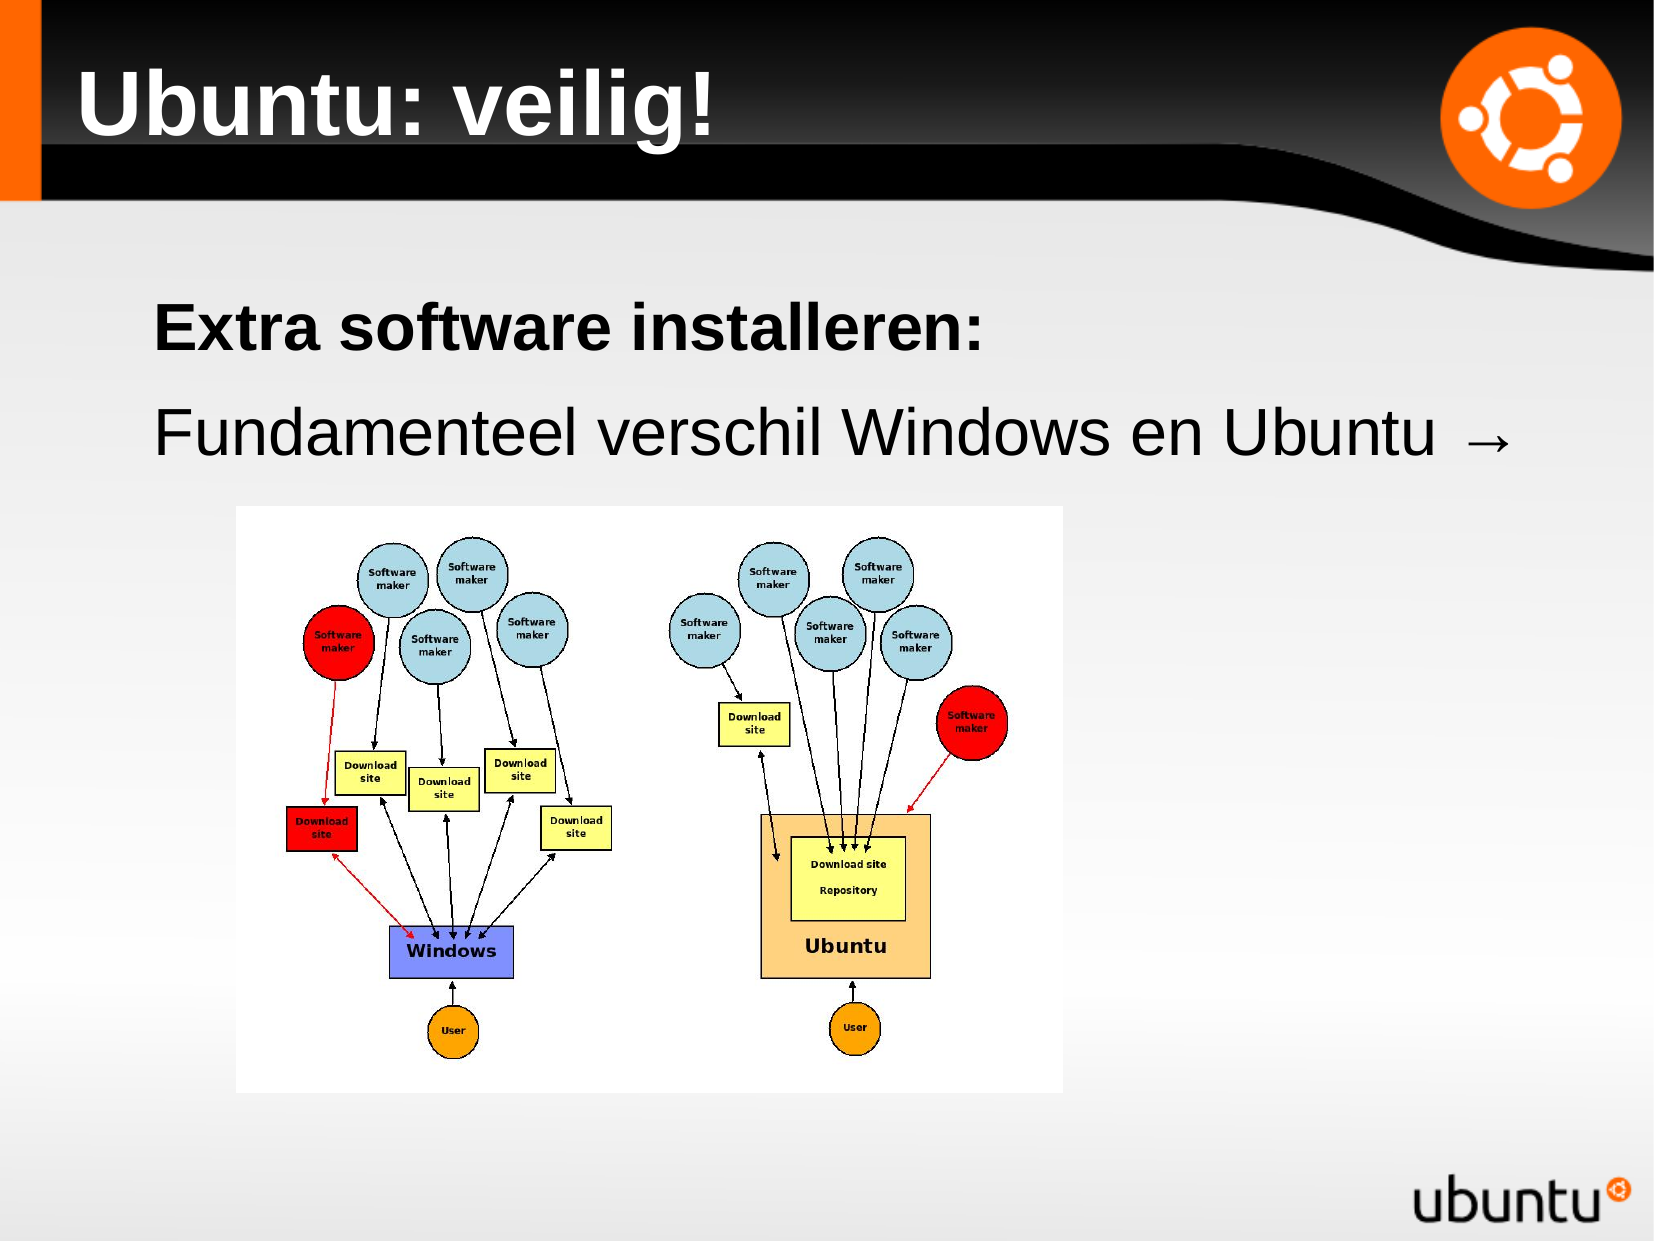

# Ubuntu: veilig!
Extra software installeren:
Fundamenteel verschil Windows en Ubuntu →